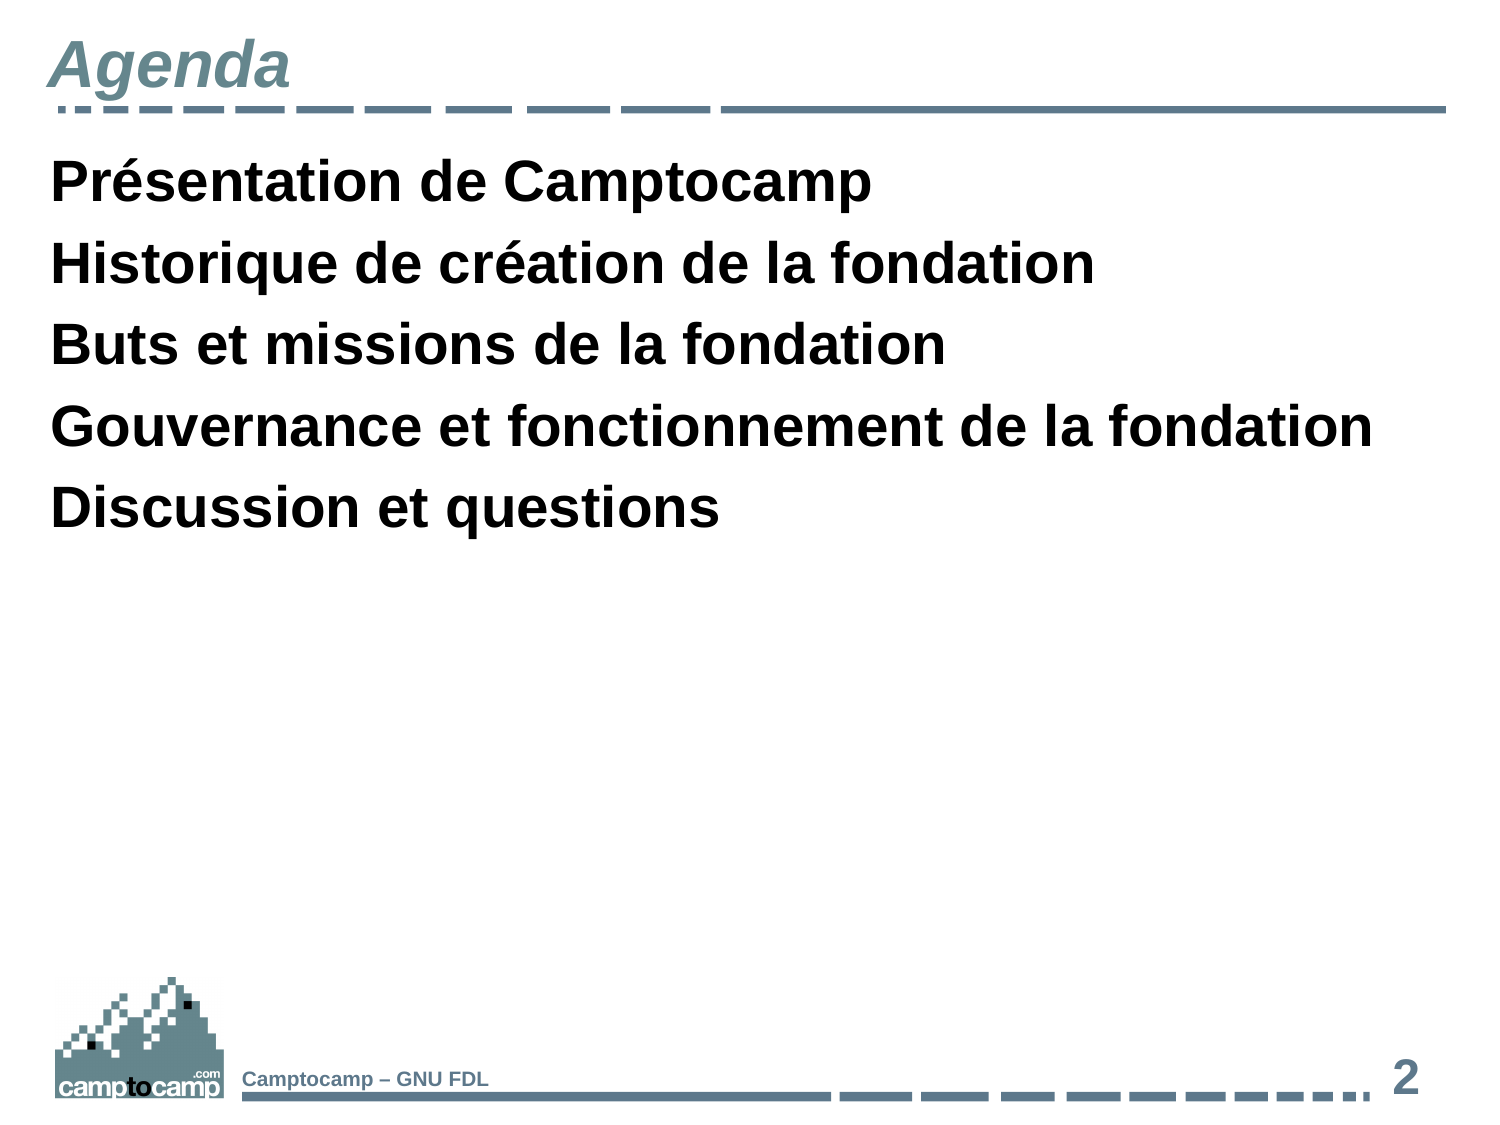

# Agenda
Présentation de Camptocamp
Historique de création de la fondation
Buts et missions de la fondation
Gouvernance et fonctionnement de la fondation
Discussion et questions